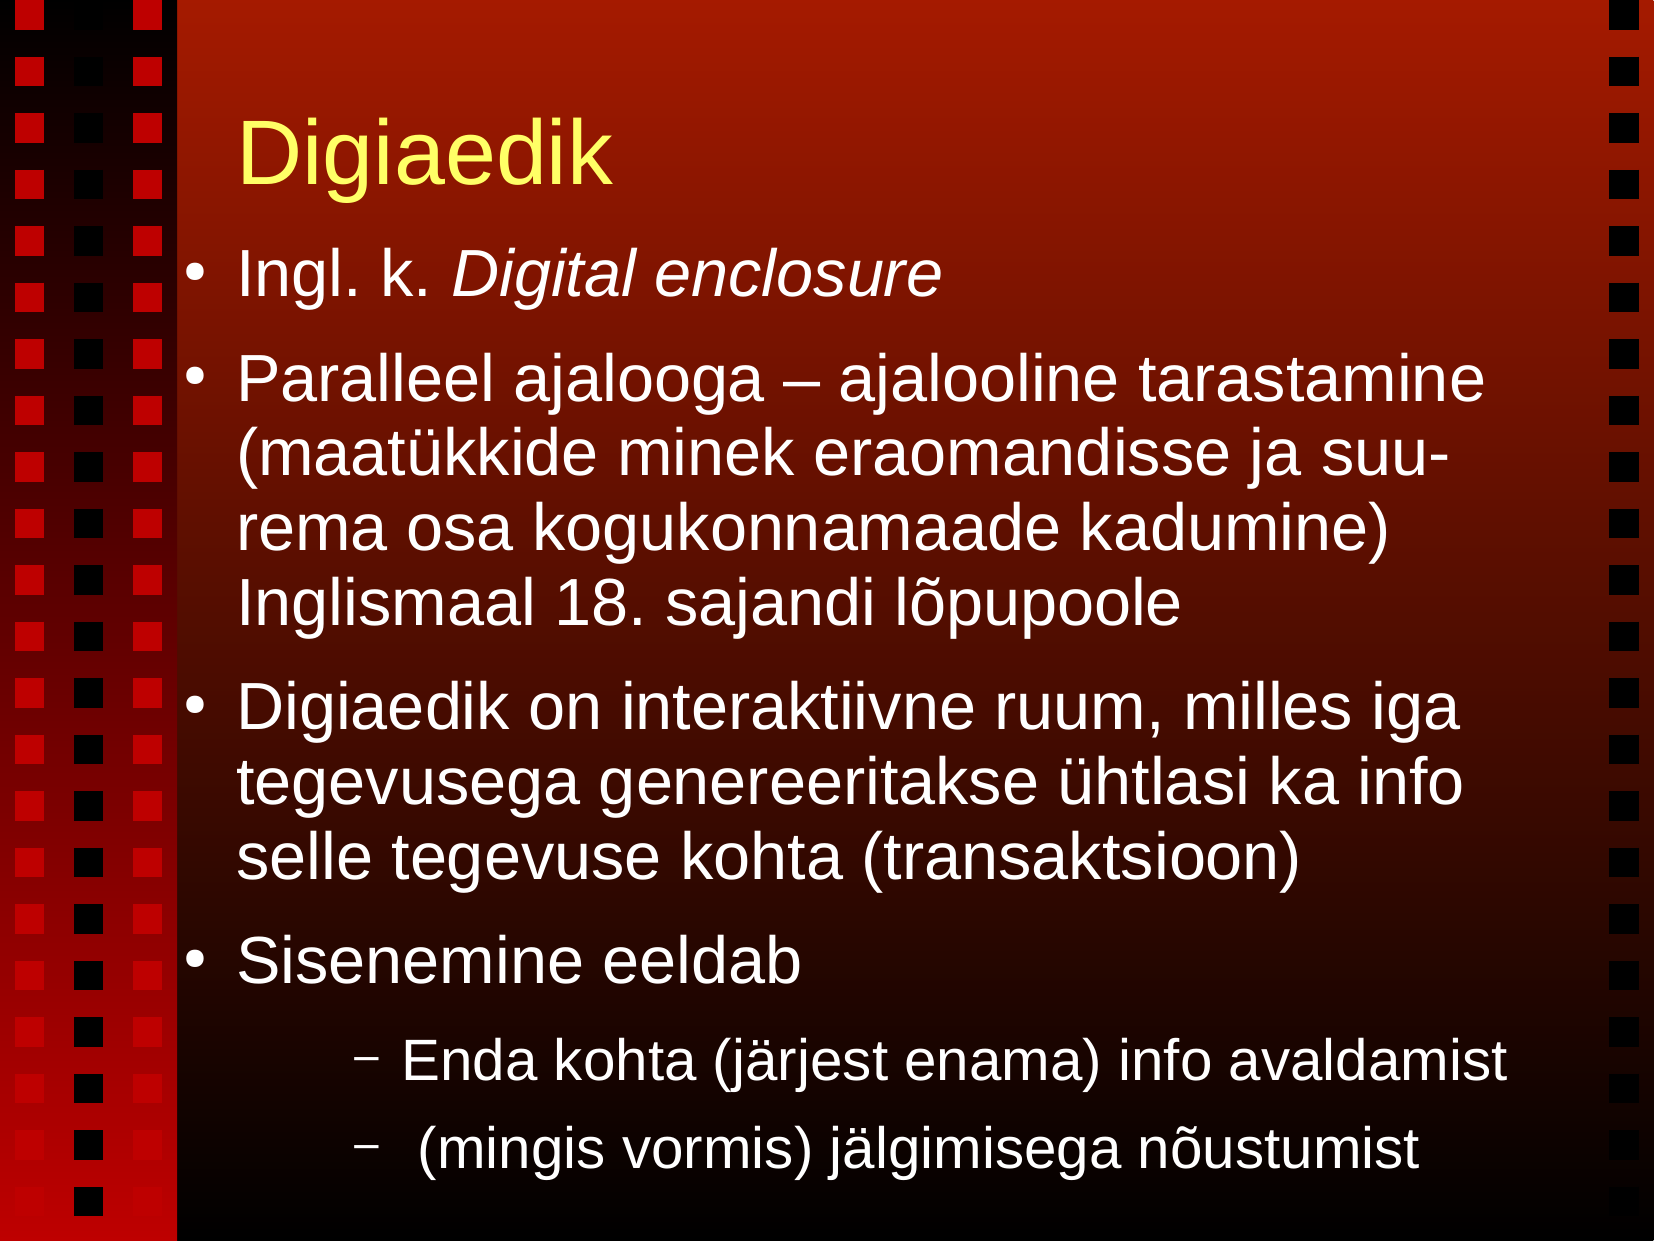

# Digiaedik
Ingl. k. Digital enclosure
Paralleel ajalooga – ajalooline tarastamine (maatükkide minek eraomandisse ja suu- rema osa kogukonnamaade kadumine) Inglismaal 18. sajandi lõpupoole
Digiaedik on interaktiivne ruum, milles iga tegevusega genereeritakse ühtlasi ka info selle tegevuse kohta (transaktsioon)
Sisenemine eeldab
Enda kohta (järjest enama) info avaldamist
 (mingis vormis) jälgimisega nõustumist